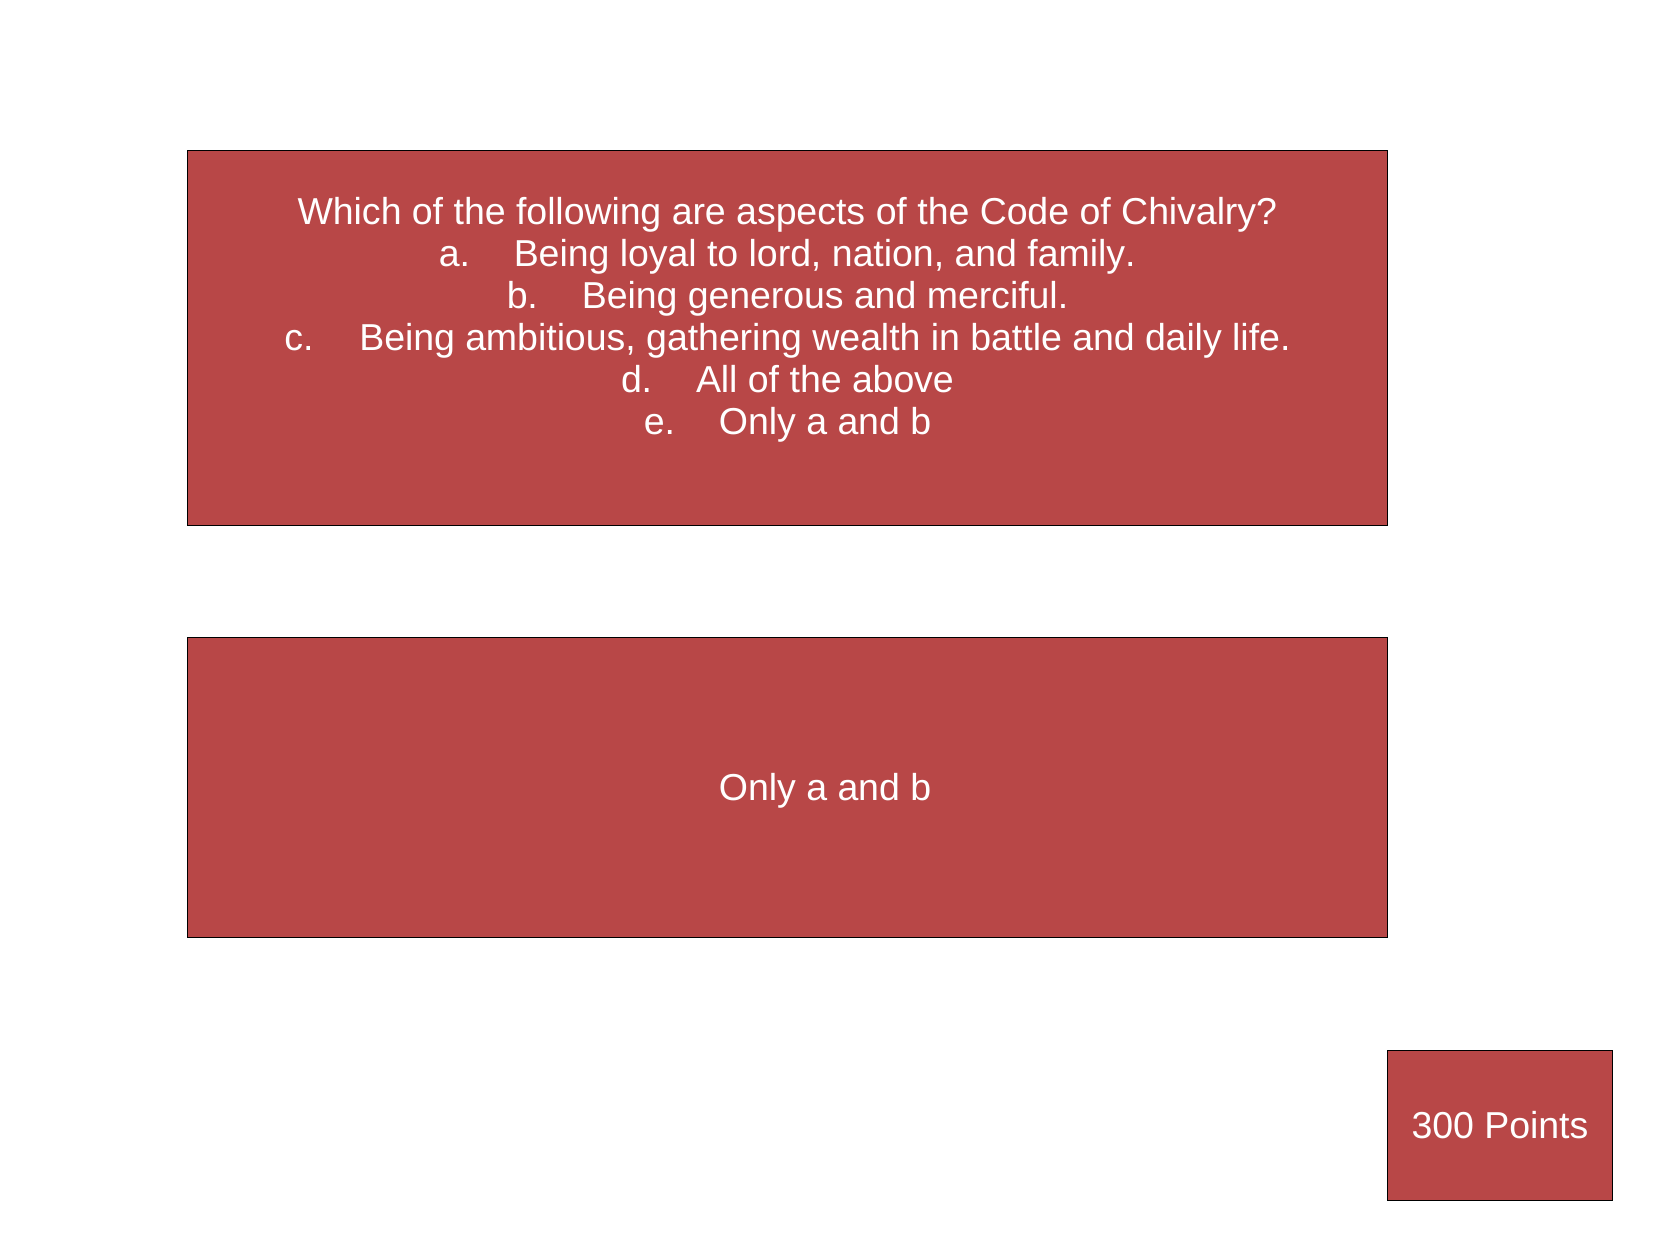

Which of the following are aspects of the Code of Chivalry?
a.	Being loyal to lord, nation, and family.
b.	Being generous and merciful.
c.	Being ambitious, gathering wealth in battle and daily life.
d.	All of the above
e.	Only a and b
	Only a and b
300 Points